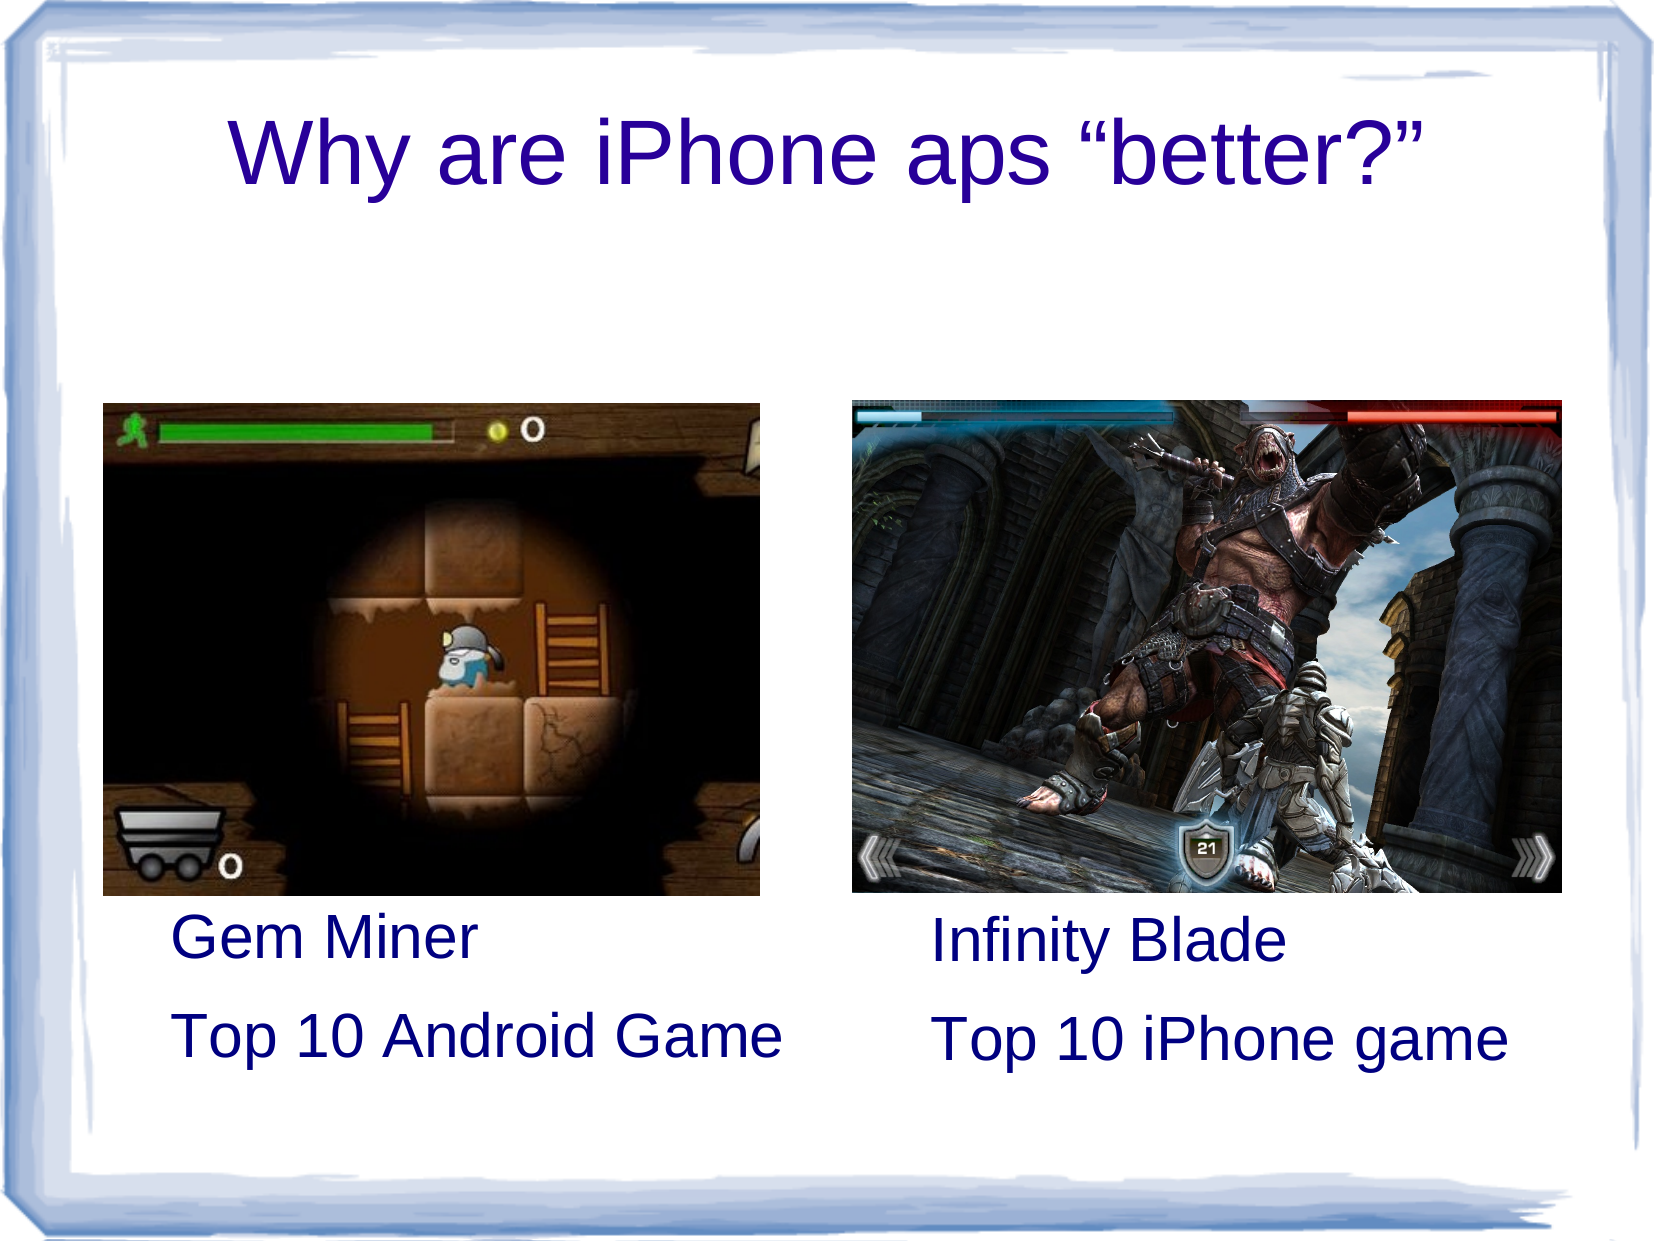

# Why are iPhone aps “better?”
Gem Miner
Top 10 Android Game
Infinity Blade
Top 10 iPhone game